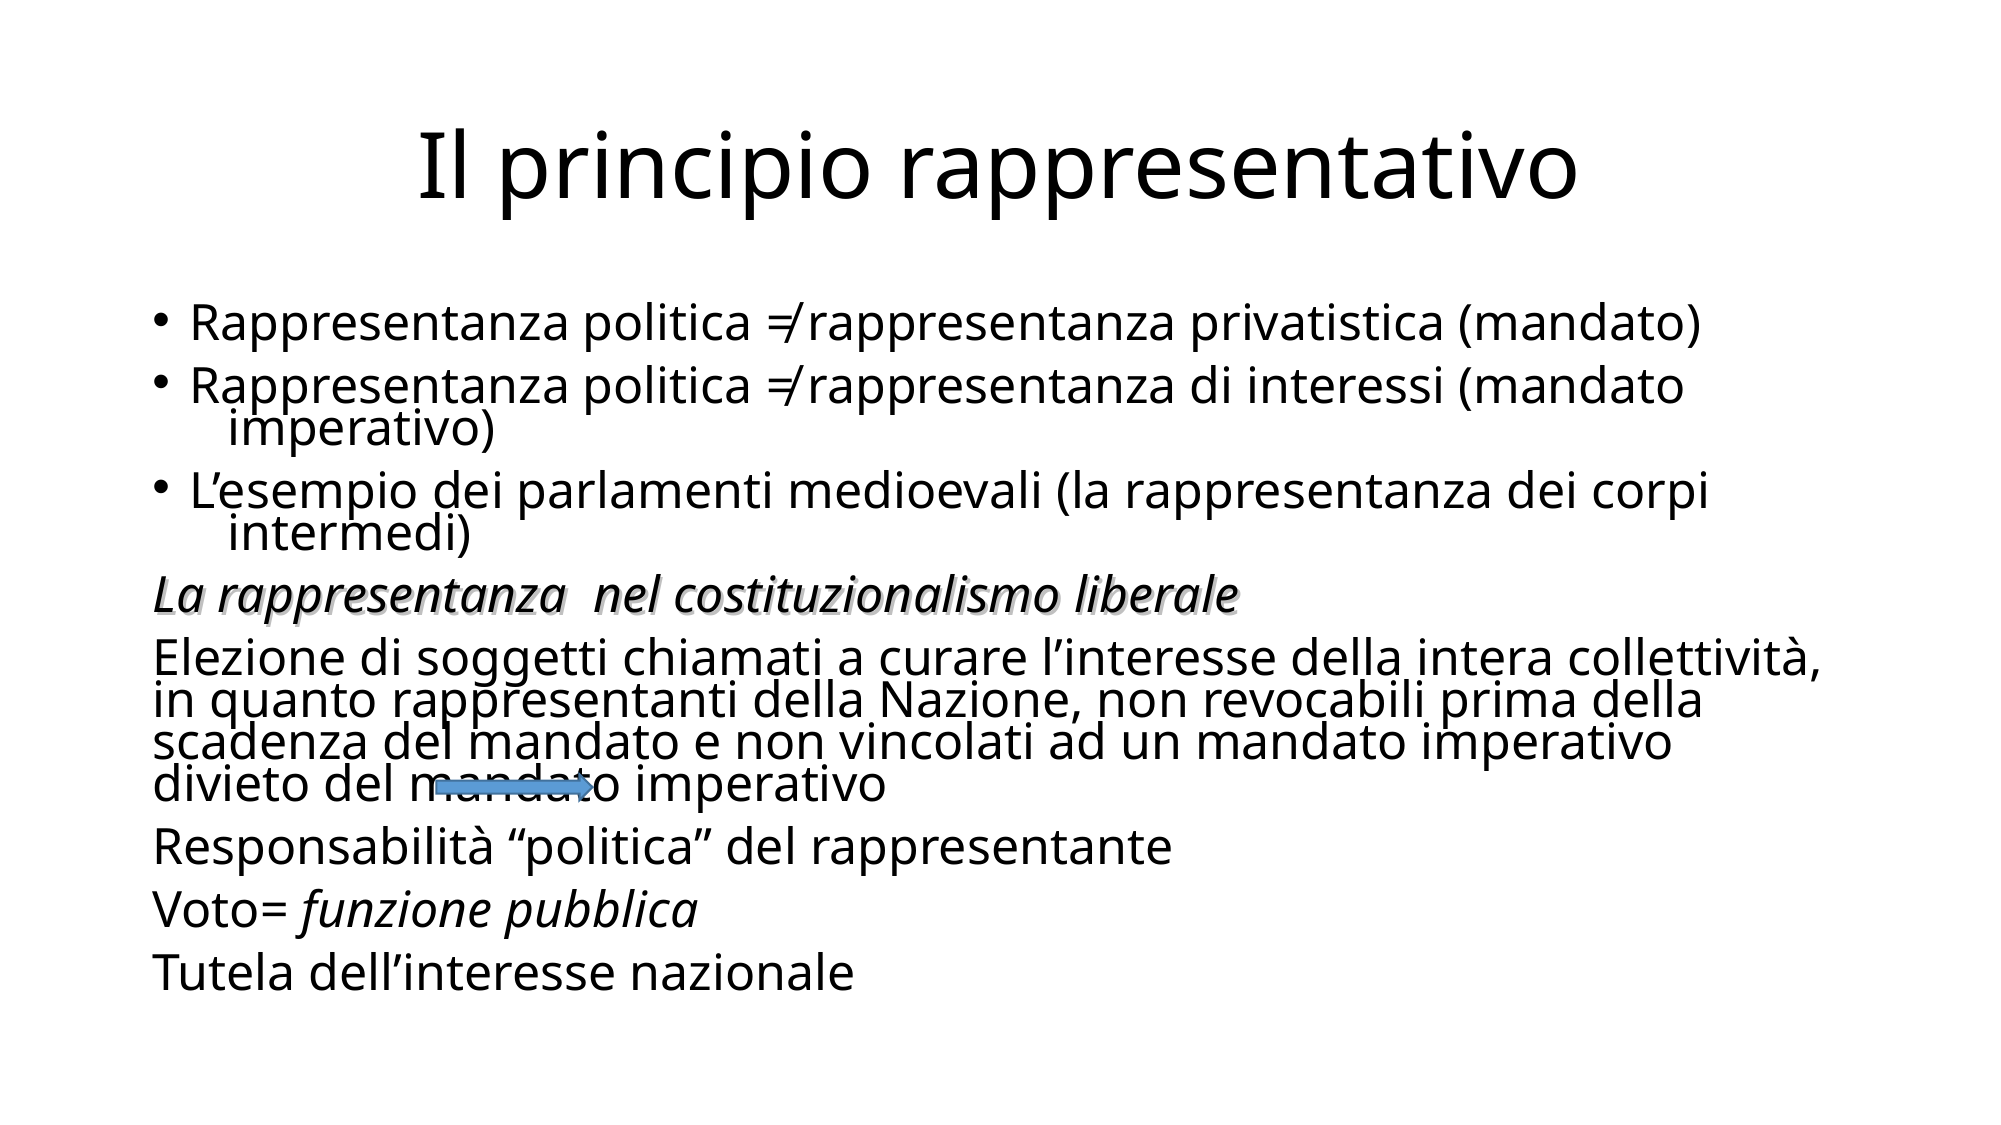

# Il principio rappresentativo
Rappresentanza politica ≠ rappresentanza privatistica (mandato)
Rappresentanza politica ≠ rappresentanza di interessi (mandato imperativo)
L’esempio dei parlamenti medioevali (la rappresentanza dei corpi intermedi)
La rappresentanza nel costituzionalismo liberale
Elezione di soggetti chiamati a curare l’interesse della intera collettività, in quanto rappresentanti della Nazione, non revocabili prima della scadenza del mandato e non vincolati ad un mandato imperativo divieto del mandato imperativo
Responsabilità “politica” del rappresentante
Voto= funzione pubblica
Tutela dell’interesse nazionale